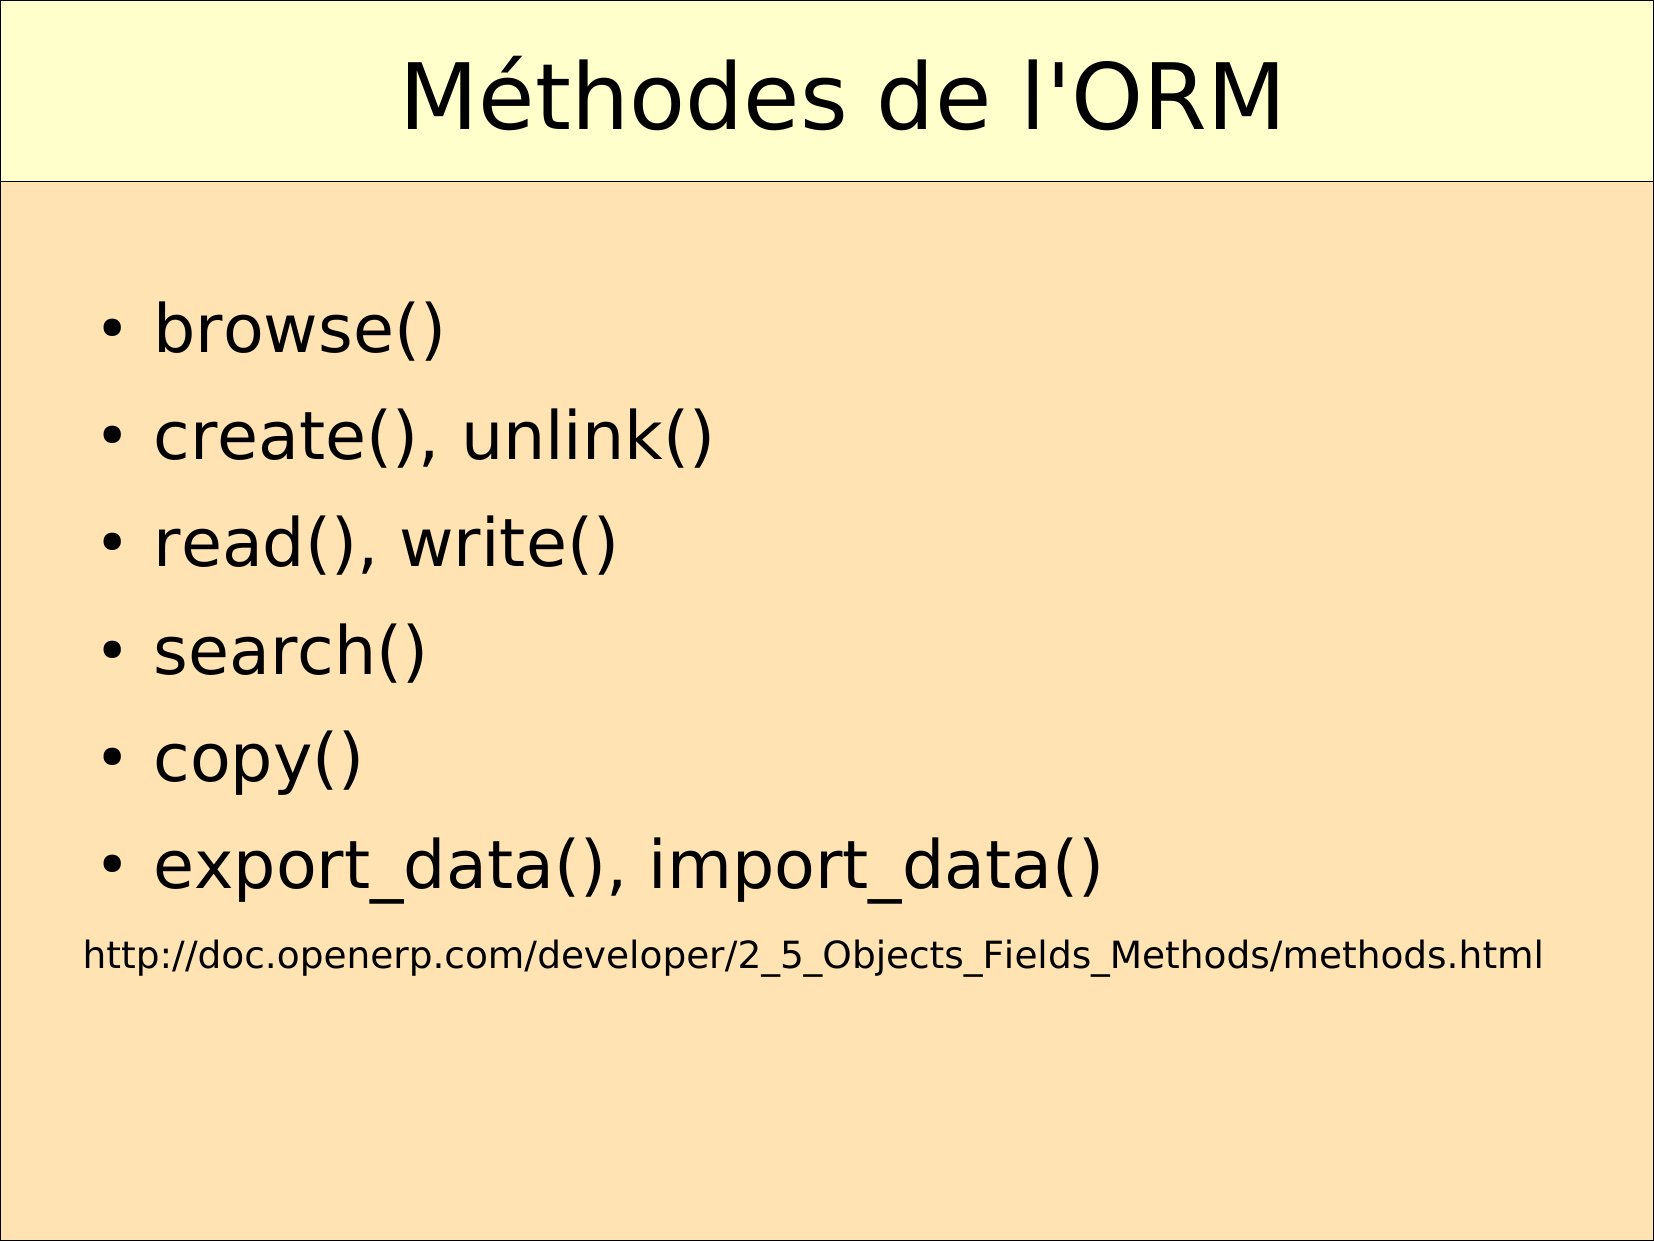

# Méthodes de l'ORM
browse()
create(), unlink()
read(), write()
search()
copy()
export_data(), import_data()
http://doc.openerp.com/developer/2_5_Objects_Fields_Methods/methods.html